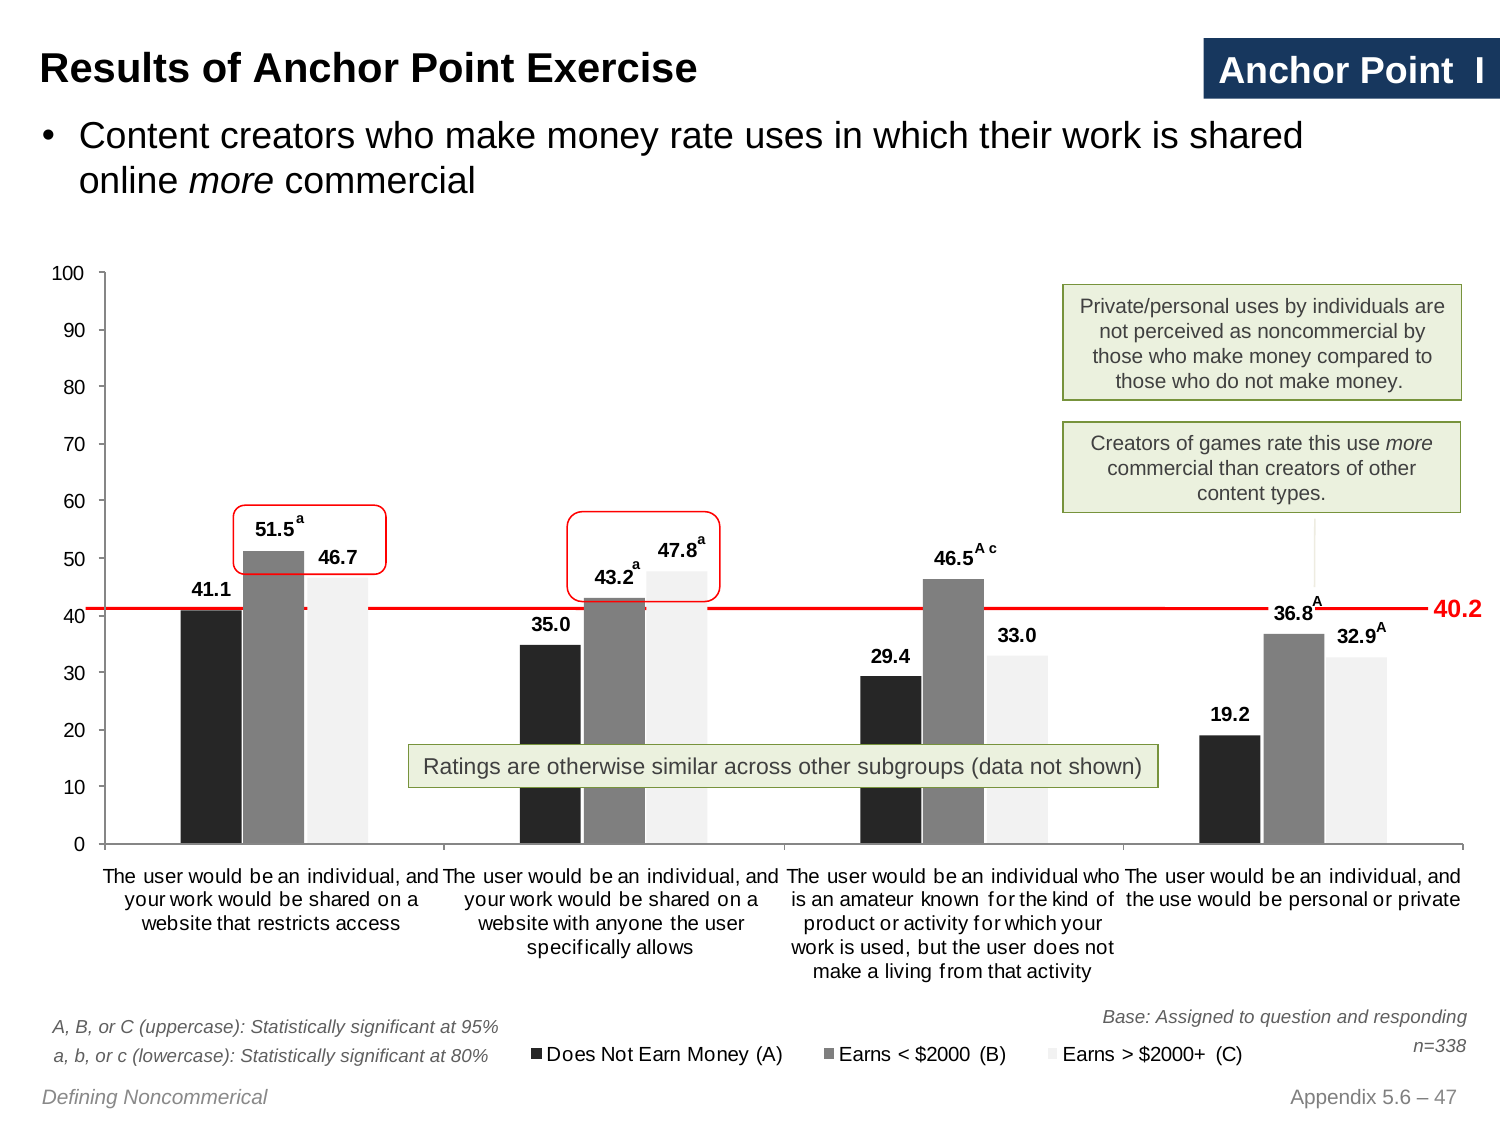

Results of Anchor Point Exercise
Anchor Point I
Content creators who make money rate uses in which their work is shared online more commercial
Private/personal uses by individuals are not perceived as noncommercial by those who make money compared to those who do not make money.
Creators of games rate this use more commercial than creators of other content types.
a
a
A c
a
A
40.2
A
Ratings are otherwise similar across other subgroups (data not shown)
Base: Assigned to question and responding
n=338
A, B, or C (uppercase): Statistically significant at 95%
a, b, or c (lowercase): Statistically significant at 80%
Defining Noncommerical
Appendix 5.6 –